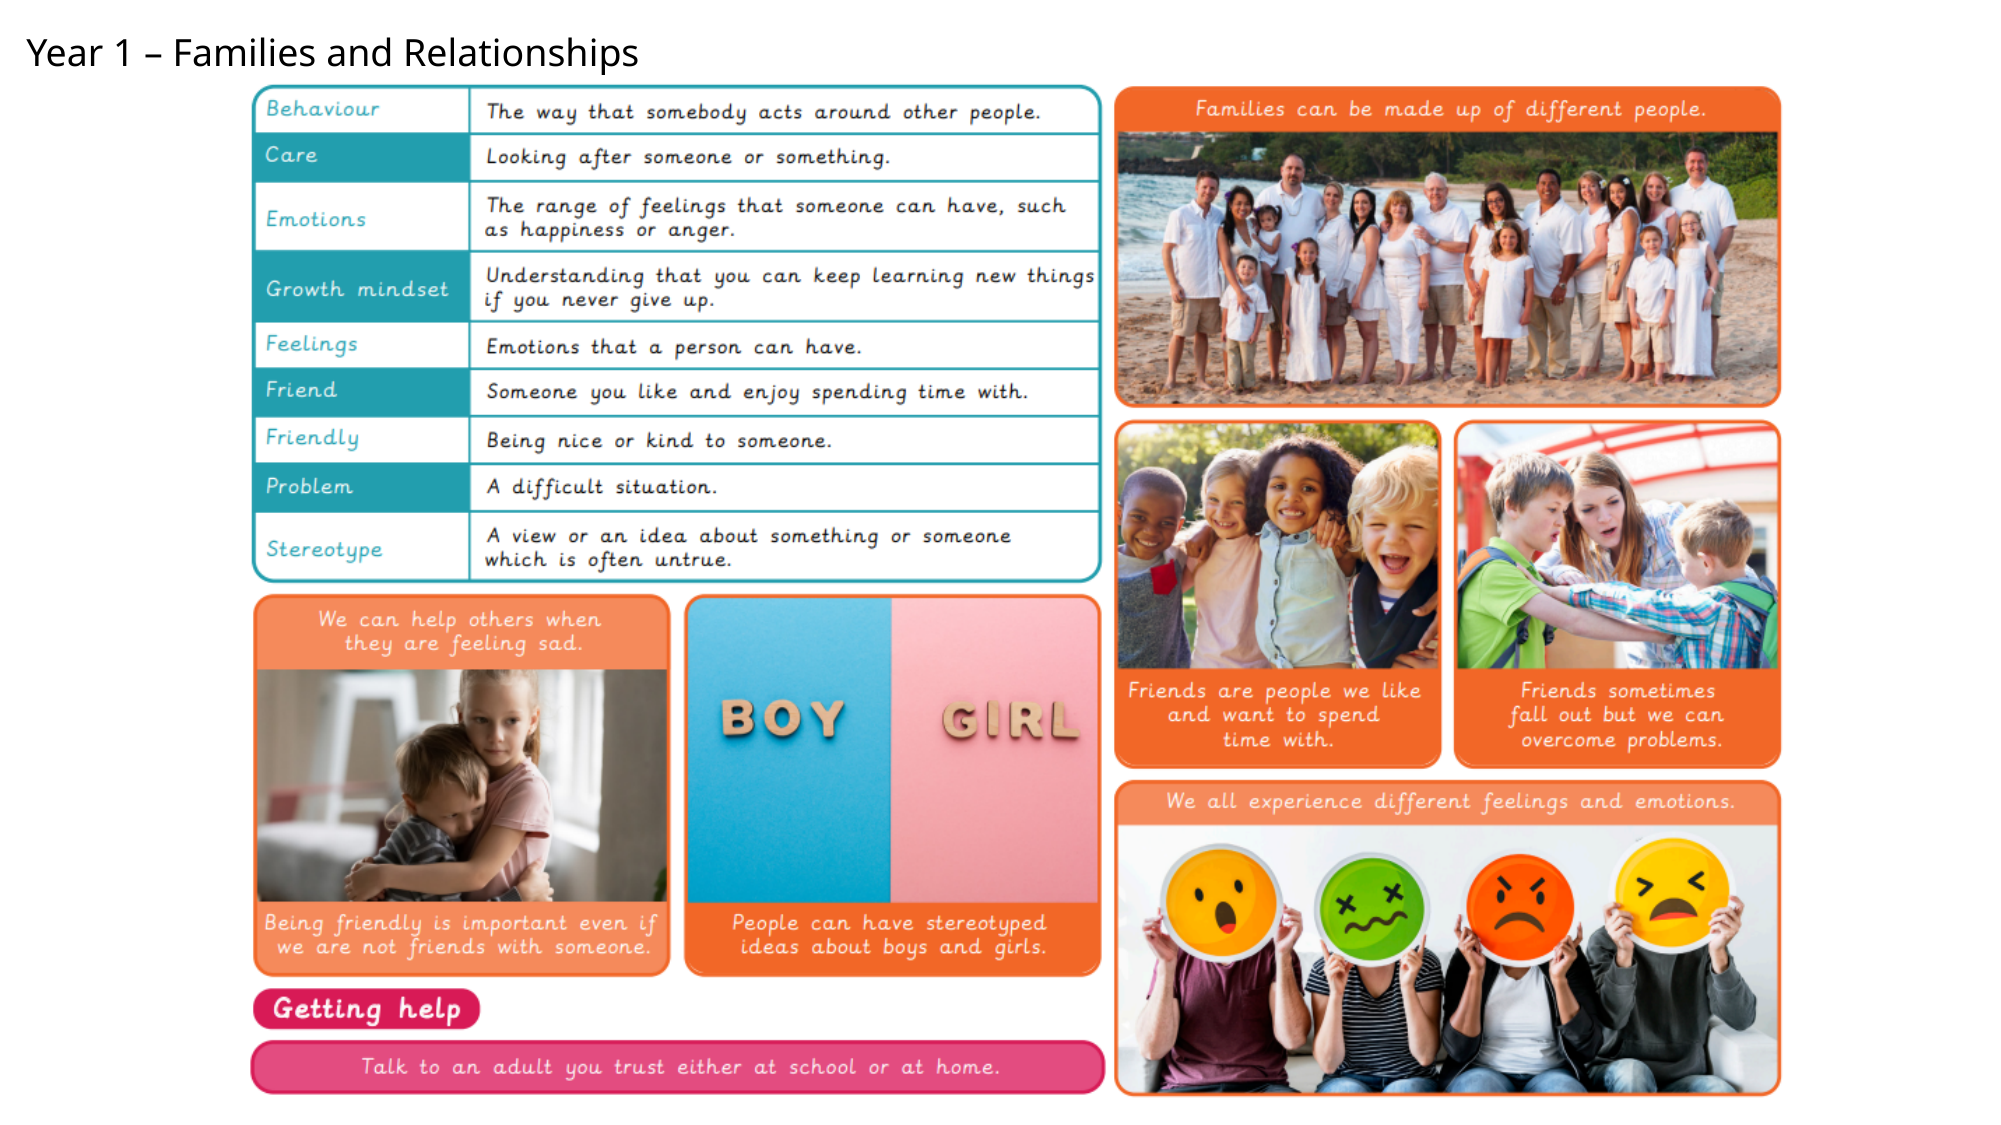

# Year 1 – Families and Relationships